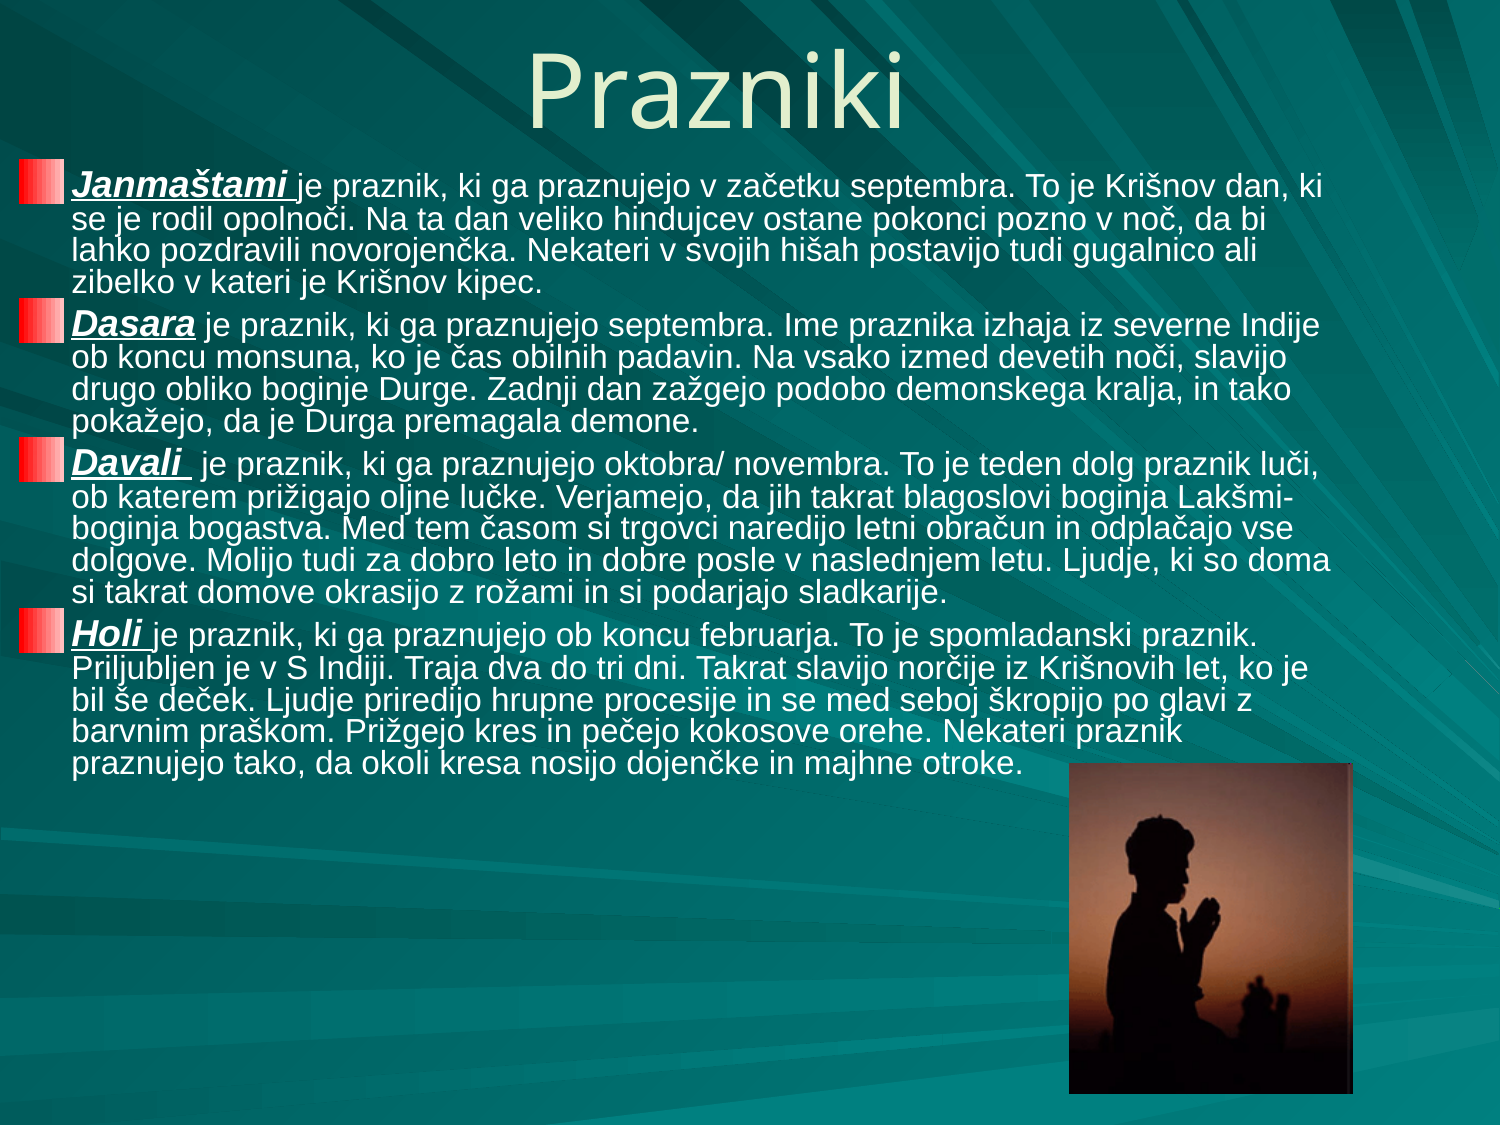

# Prazniki
Janmaštami je praznik, ki ga praznujejo v začetku septembra. To je Krišnov dan, ki se je rodil opolnoči. Na ta dan veliko hindujcev ostane pokonci pozno v noč, da bi lahko pozdravili novorojenčka. Nekateri v svojih hišah postavijo tudi gugalnico ali zibelko v kateri je Krišnov kipec.
Dasara je praznik, ki ga praznujejo septembra. Ime praznika izhaja iz severne Indije ob koncu monsuna, ko je čas obilnih padavin. Na vsako izmed devetih noči, slavijo drugo obliko boginje Durge. Zadnji dan zažgejo podobo demonskega kralja, in tako pokažejo, da je Durga premagala demone.
Davali je praznik, ki ga praznujejo oktobra/ novembra. To je teden dolg praznik luči, ob katerem prižigajo oljne lučke. Verjamejo, da jih takrat blagoslovi boginja Lakšmi- boginja bogastva. Med tem časom si trgovci naredijo letni obračun in odplačajo vse dolgove. Molijo tudi za dobro leto in dobre posle v naslednjem letu. Ljudje, ki so doma si takrat domove okrasijo z rožami in si podarjajo sladkarije.
Holi je praznik, ki ga praznujejo ob koncu februarja. To je spomladanski praznik. Priljubljen je v S Indiji. Traja dva do tri dni. Takrat slavijo norčije iz Krišnovih let, ko je bil še deček. Ljudje priredijo hrupne procesije in se med seboj škropijo po glavi z barvnim praškom. Prižgejo kres in pečejo kokosove orehe. Nekateri praznik praznujejo tako, da okoli kresa nosijo dojenčke in majhne otroke.